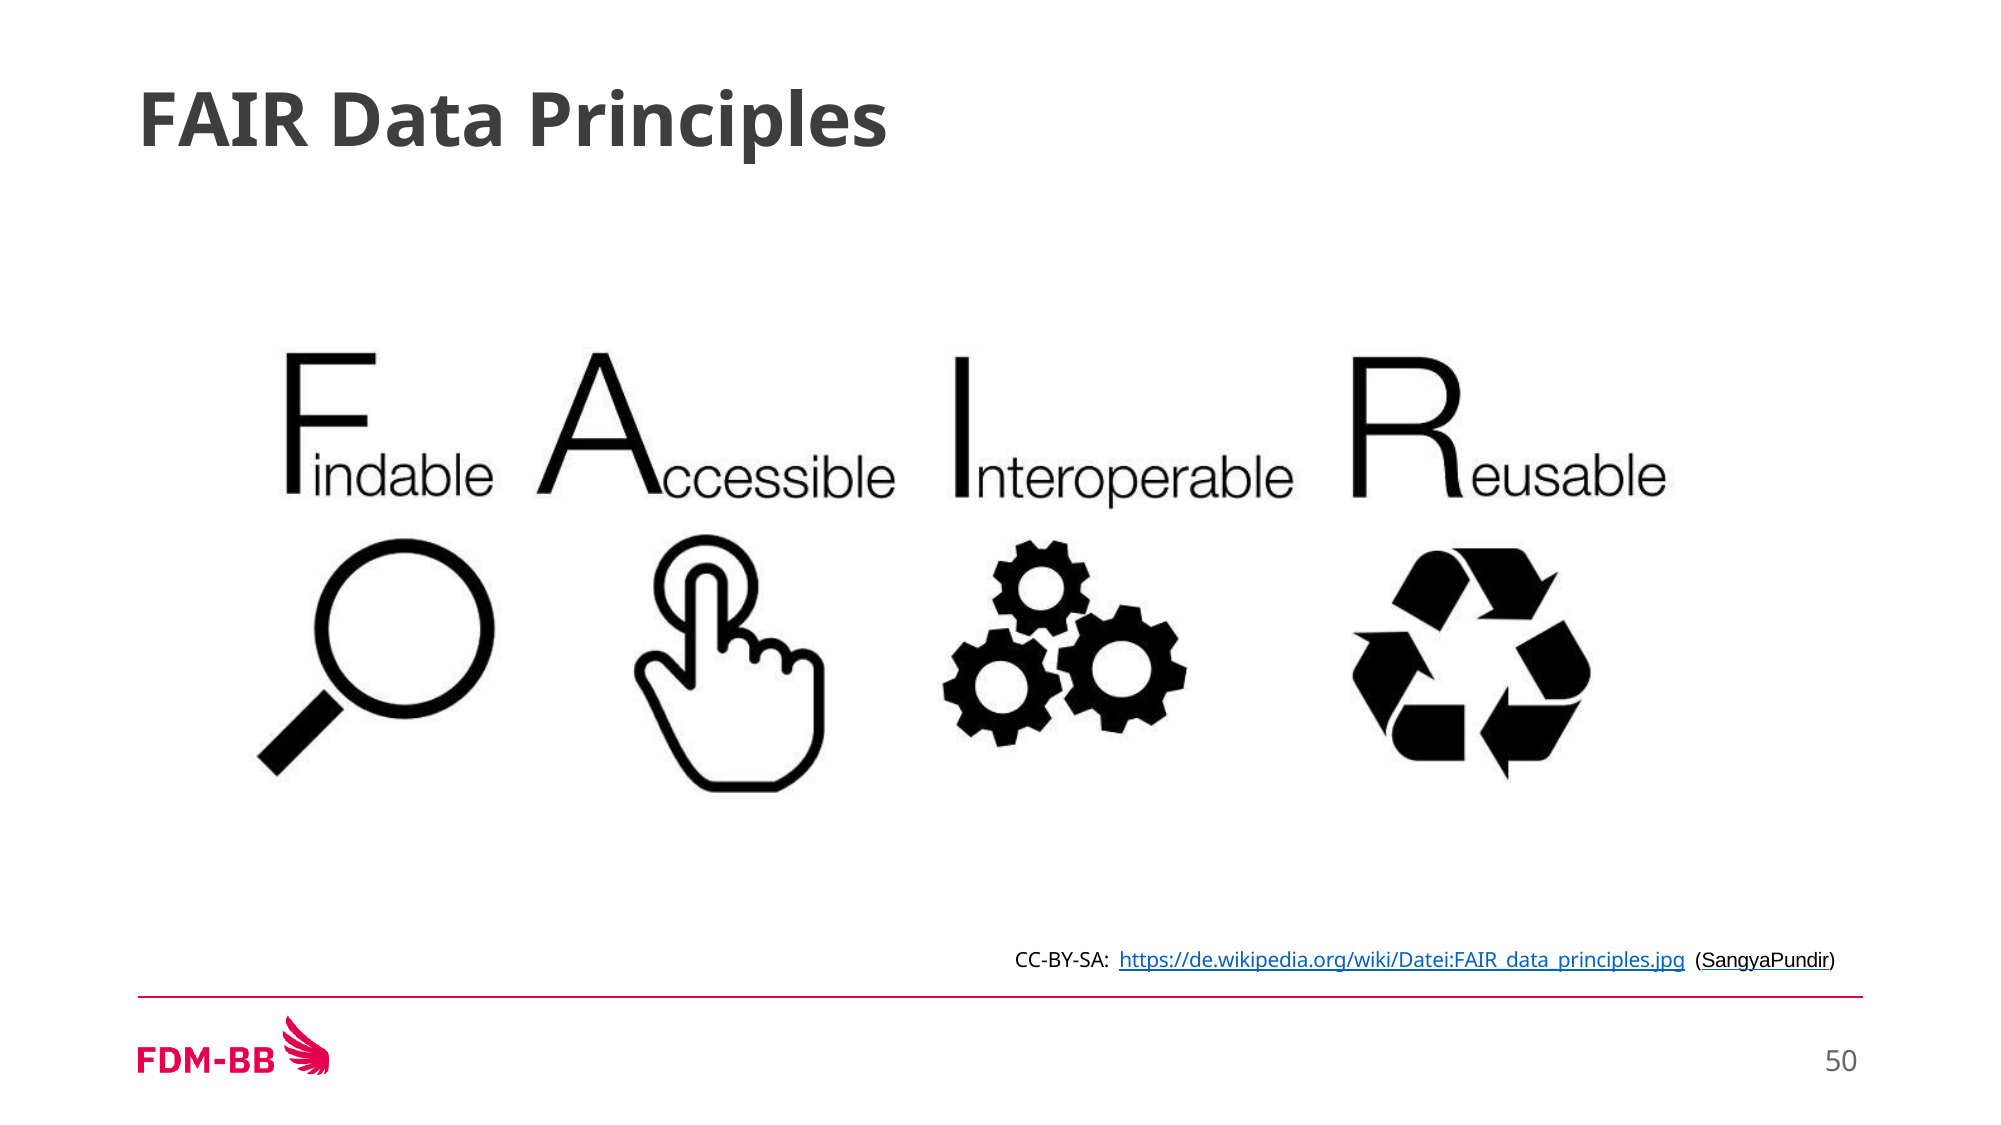

# FAIR Data Principles
CC-BY-SA: https://de.wikipedia.org/wiki/Datei:FAIR_data_principles.jpg (SangyaPundir)